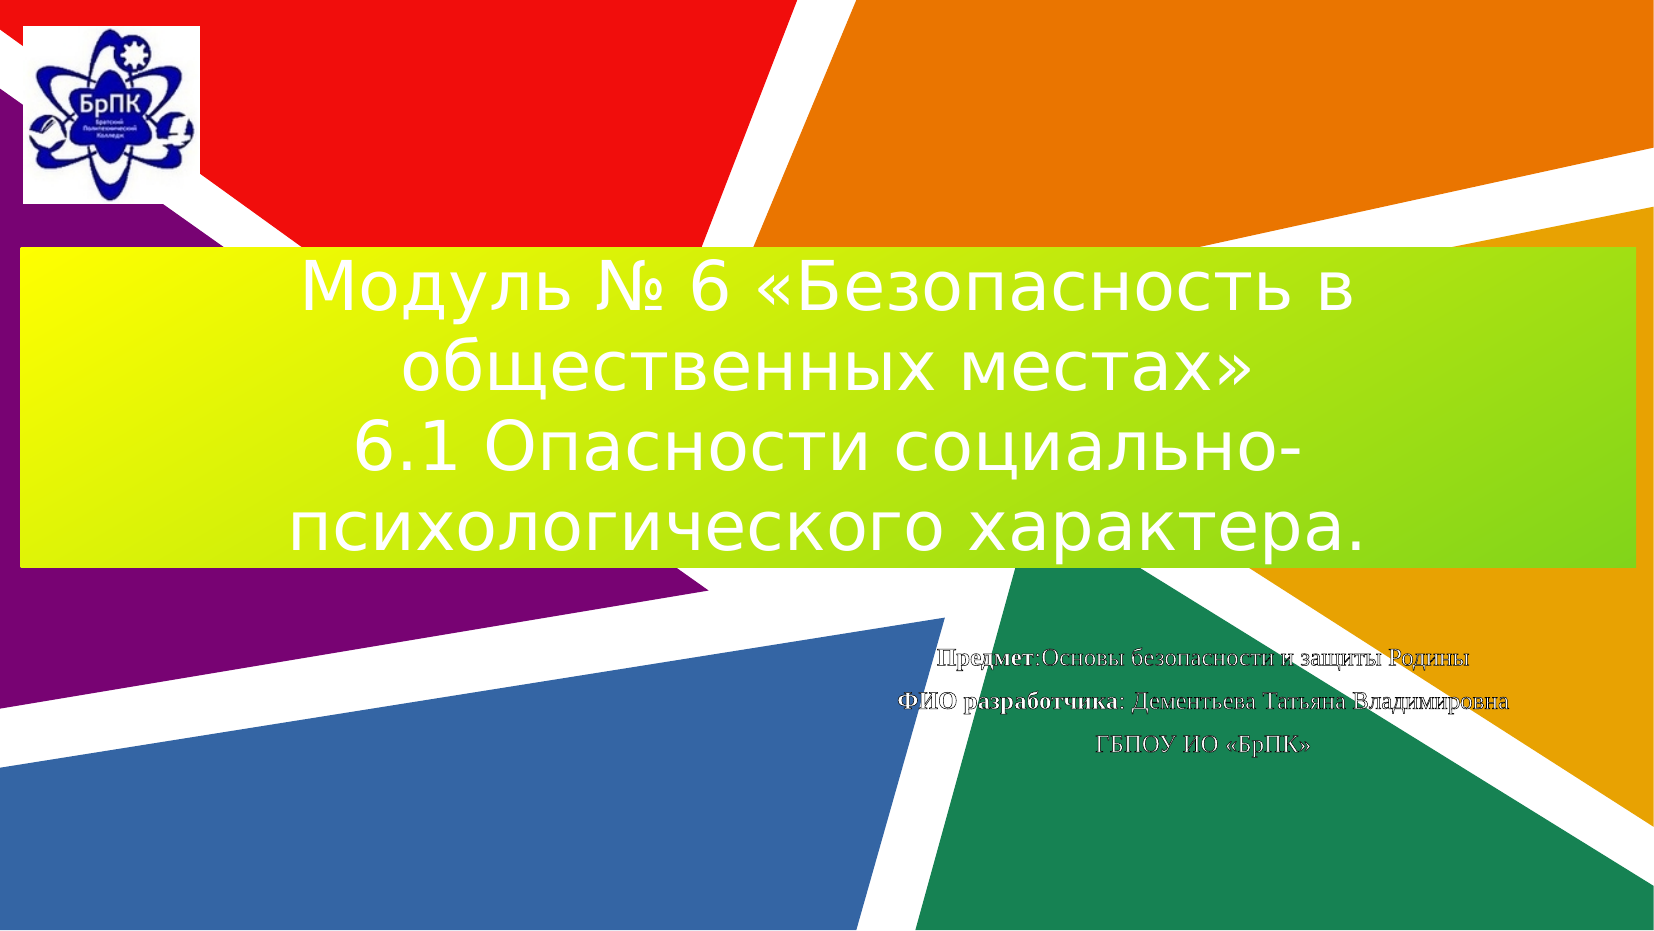

Модуль № 6 «Безопасность в общественных местах»
6.1 Опасности социально- психологического характера.
# Предмет:Основы безопасности и защиты Родины
ФИО разработчика: Дементьева Татьяна Владимировна
ГБПОУ ИО «БрПК»